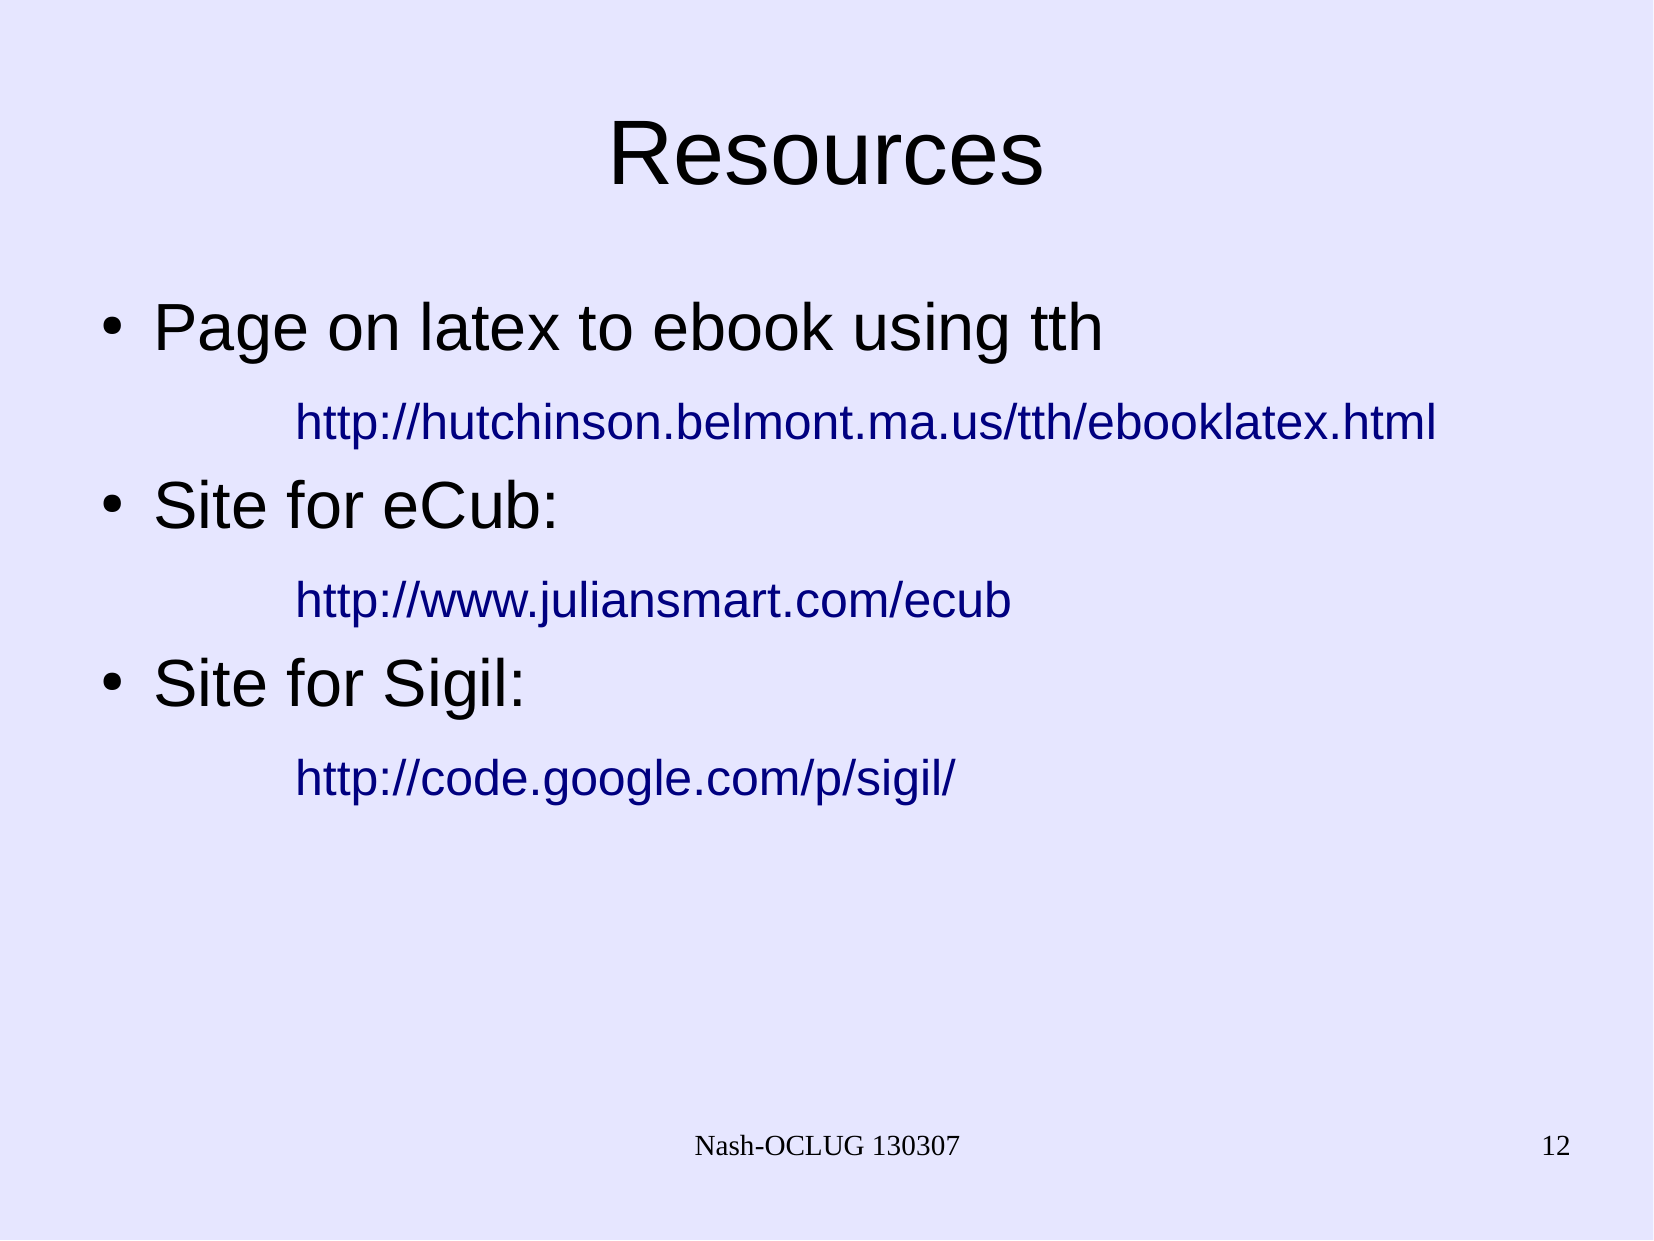

# Resources
Page on latex to ebook using tth
http://hutchinson.belmont.ma.us/tth/ebooklatex.html
Site for eCub:
http://www.juliansmart.com/ecub
Site for Sigil:
http://code.google.com/p/sigil/
12